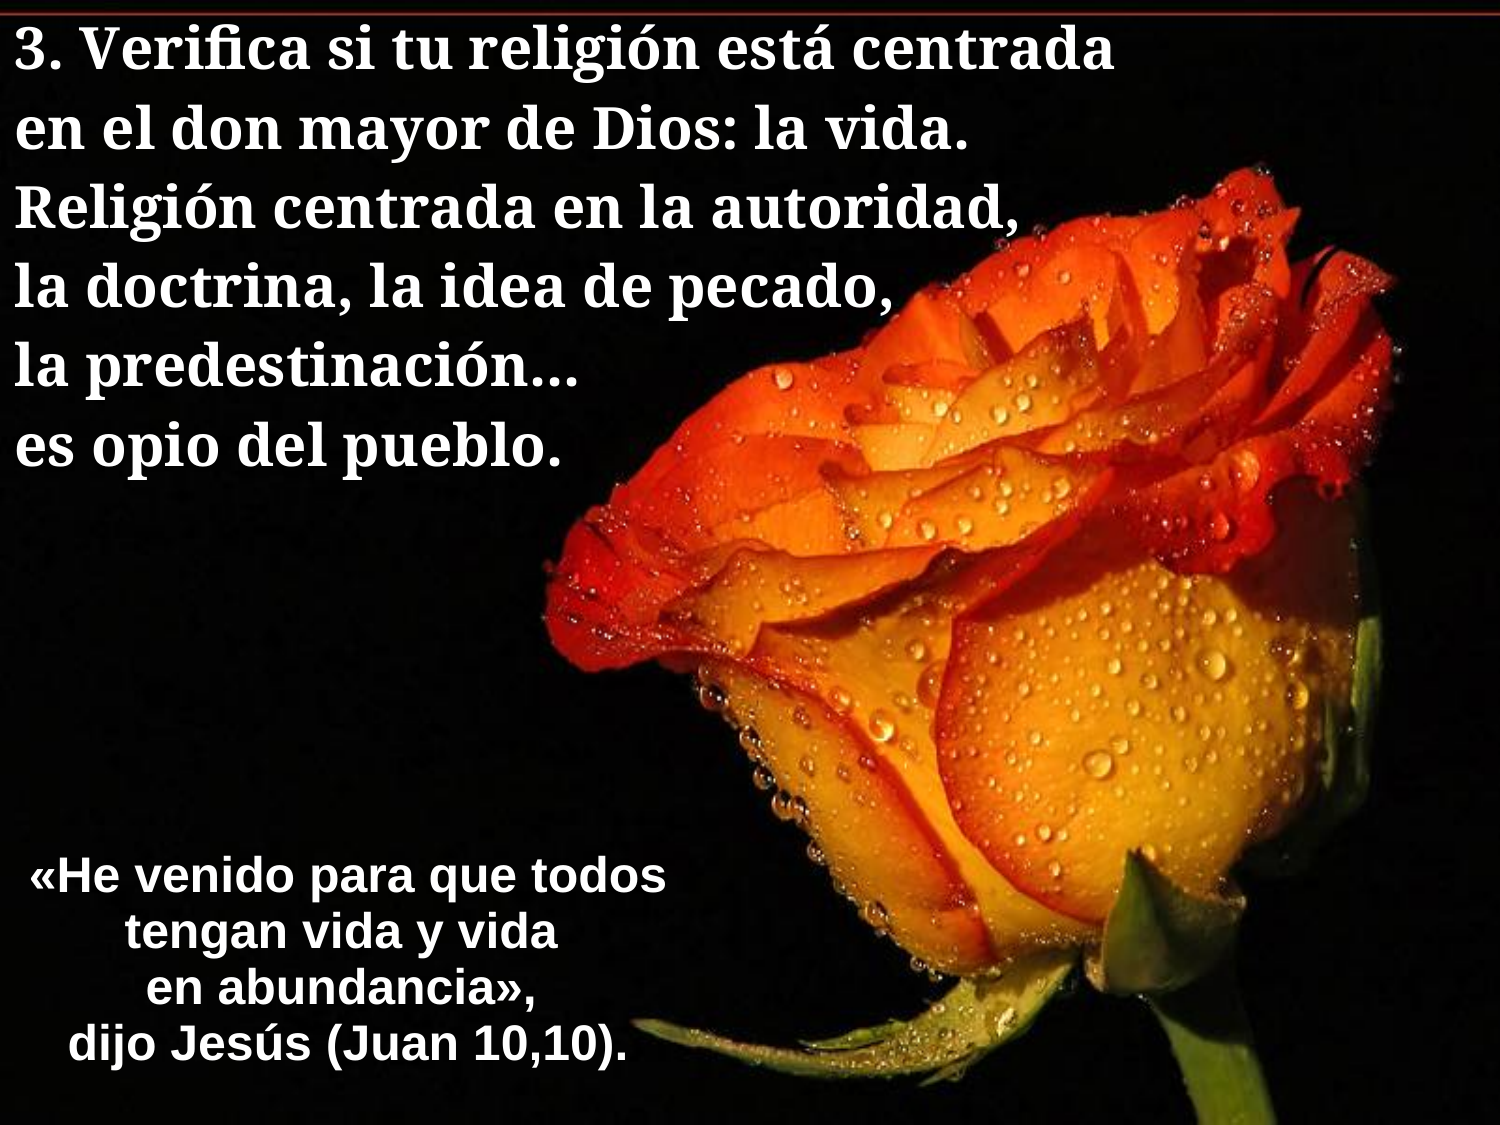

3. Verifica si tu religión está centrada
en el don mayor de Dios: la vida.
Religión centrada en la autoridad,
la doctrina, la idea de pecado,
la predestinación...
es opio del pueblo.
«He venido para que todos tengan vida y vida
en abundancia»,
dijo Jesús (Juan 10,10).